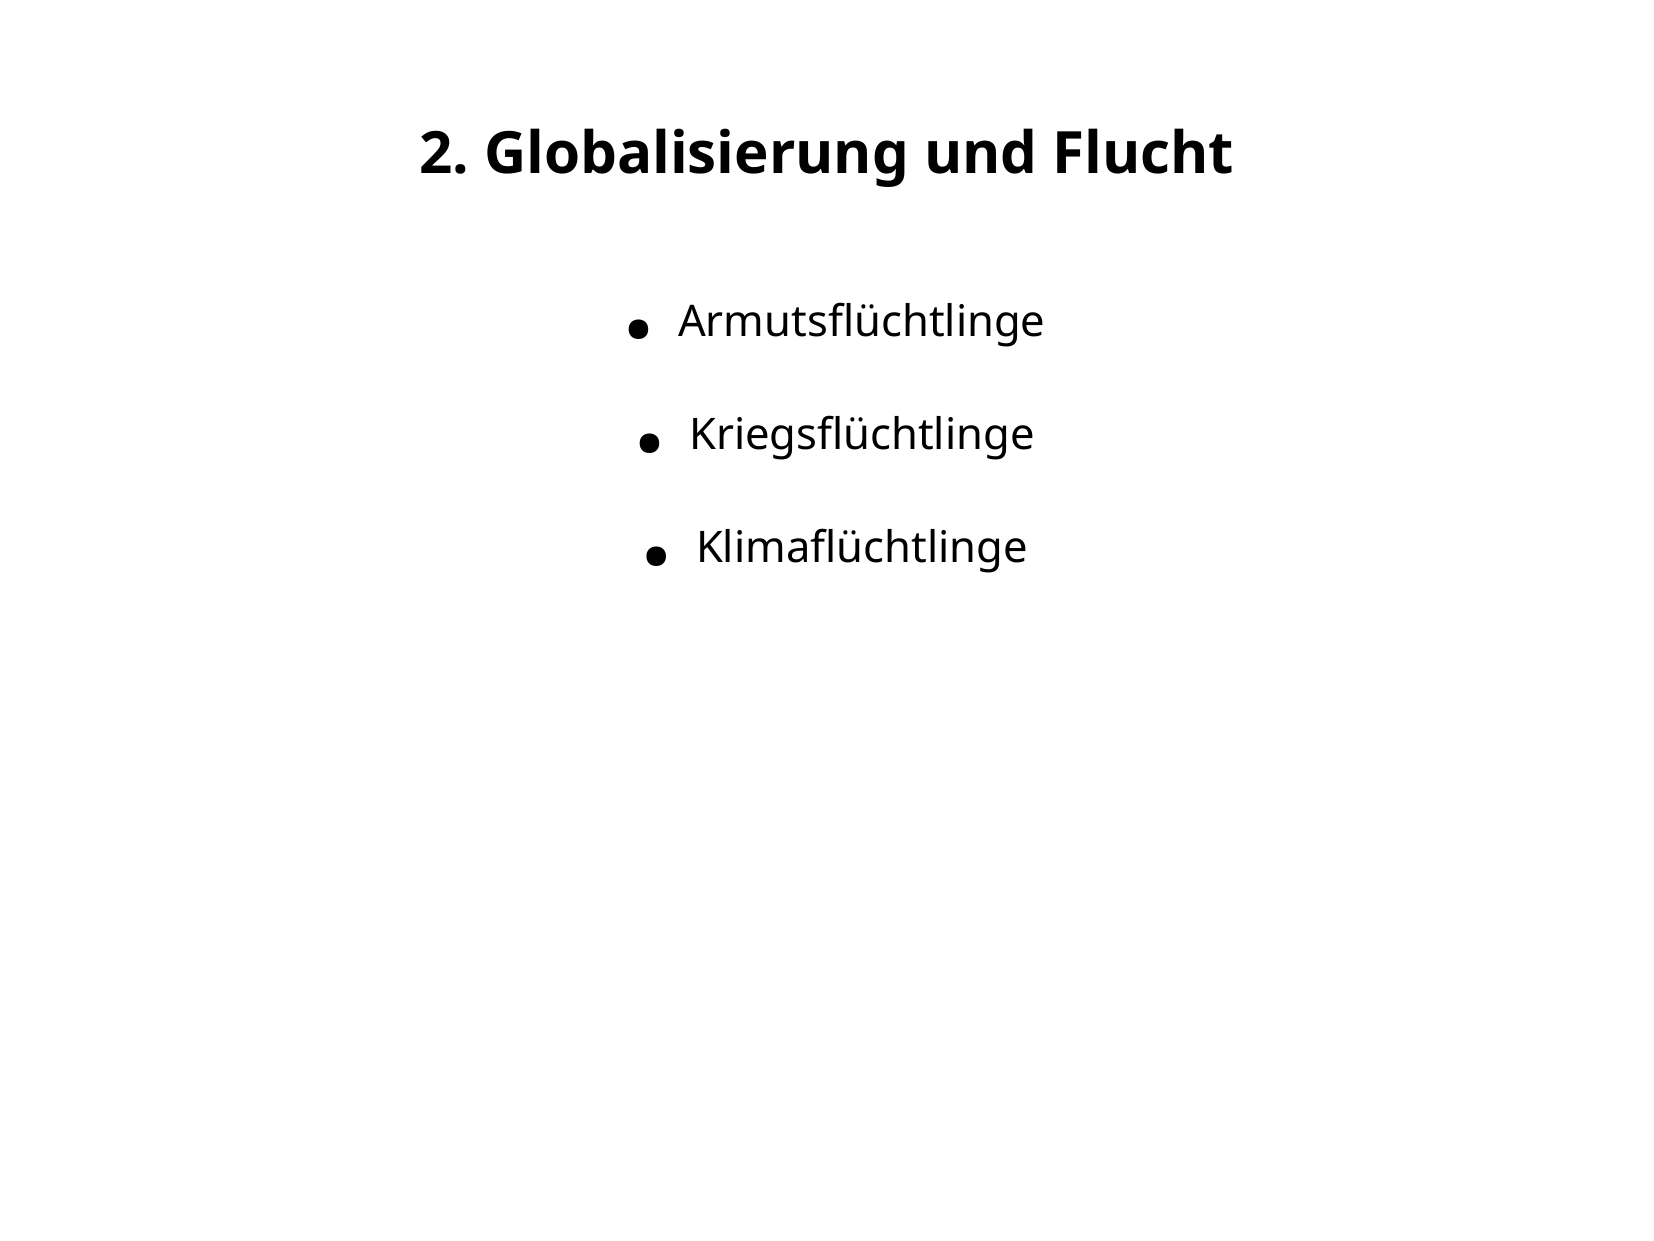

# 2. Globalisierung und Flucht
Armutsflüchtlinge
Kriegsflüchtlinge
Klimaflüchtlinge